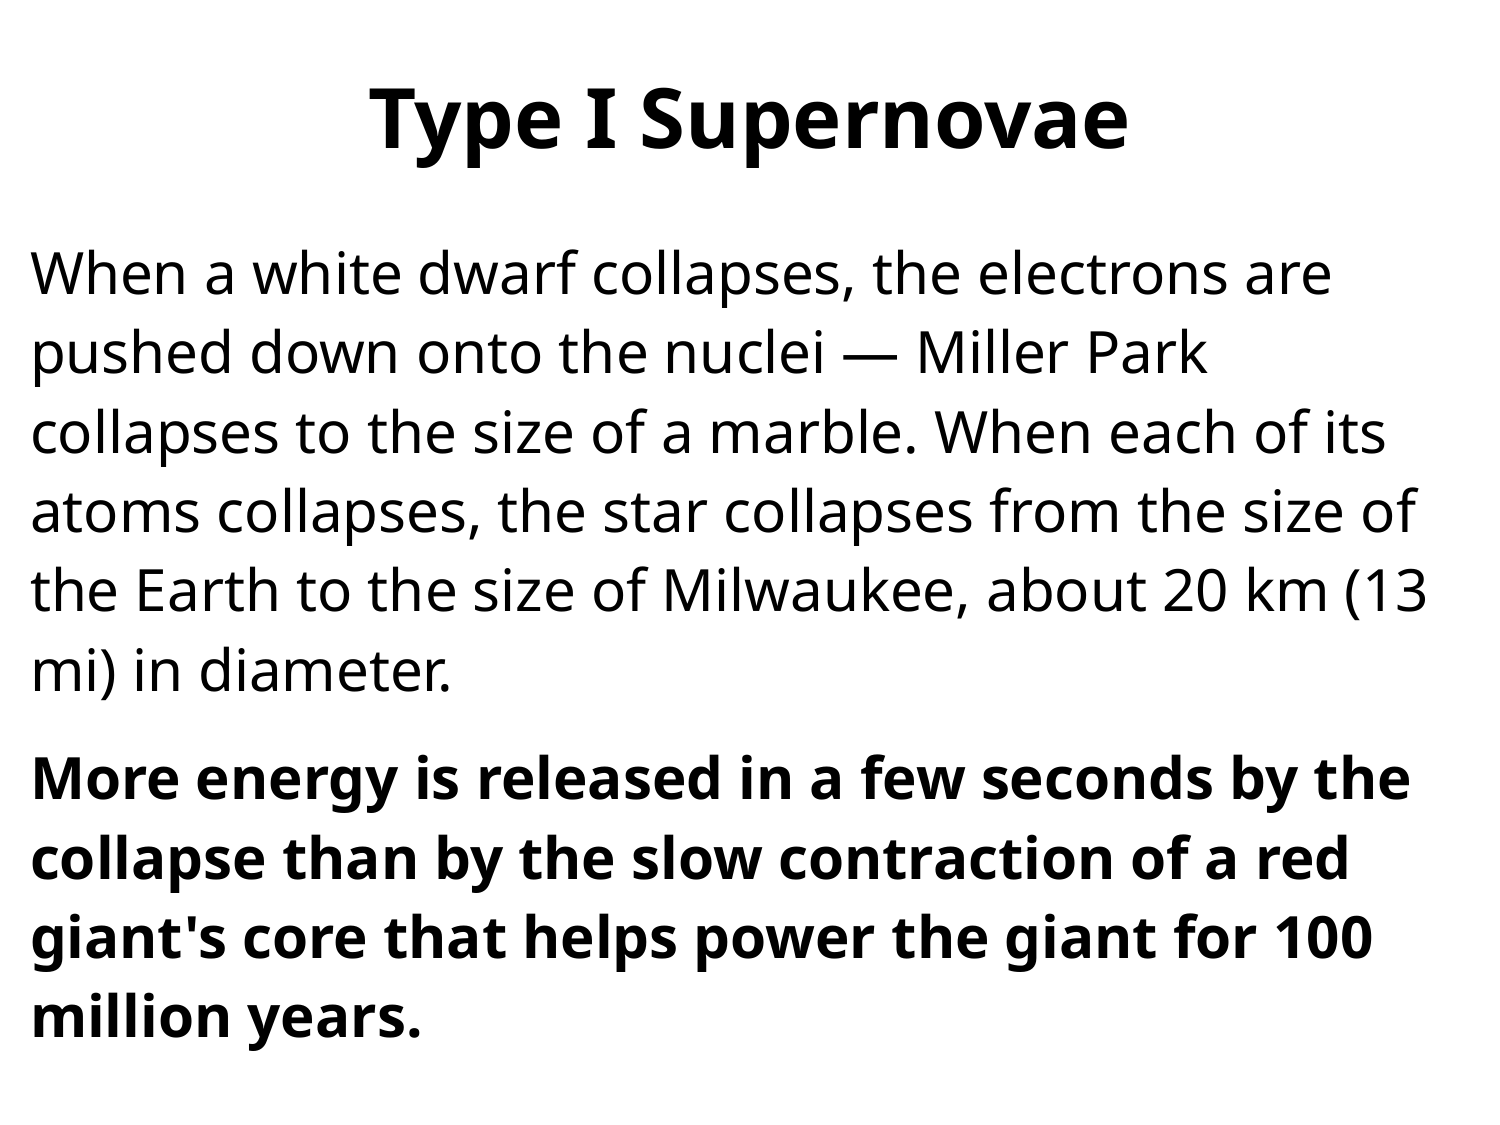

# Type I Supernovae
When a white dwarf collapses, the electrons are pushed down onto the nuclei — Miller Park collapses to the size of a marble. When each of its atoms collapses, the star collapses from the size of the Earth to the size of Milwaukee, about 20 km (13 mi) in diameter.
More energy is released in a few seconds by the collapse than by the slow contraction of a red giant's core that helps power the giant for 100 million years.